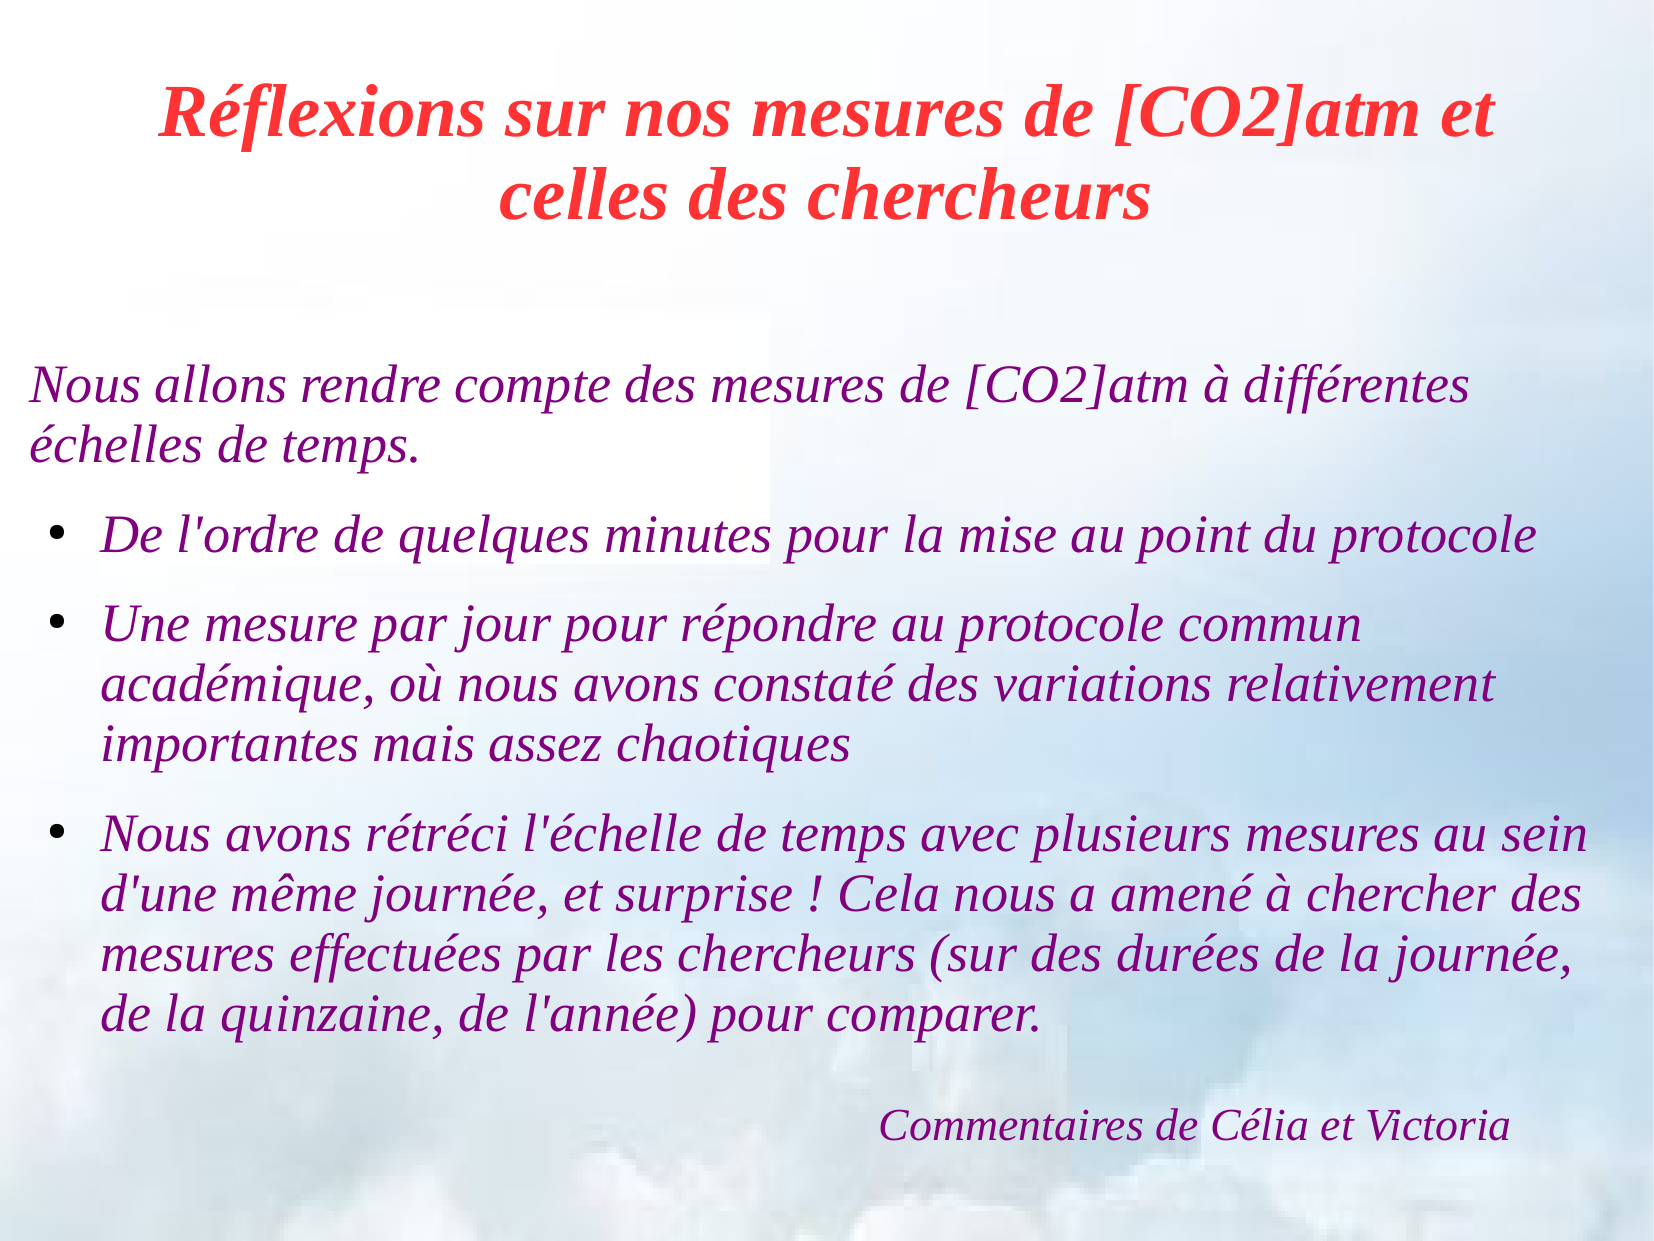

# Réflexions sur nos mesures de [CO2]atm et celles des chercheurs
Nous allons rendre compte des mesures de [CO2]atm à différentes échelles de temps.
De l'ordre de quelques minutes pour la mise au point du protocole
Une mesure par jour pour répondre au protocole commun académique, où nous avons constaté des variations relativement importantes mais assez chaotiques
Nous avons rétréci l'échelle de temps avec plusieurs mesures au sein d'une même journée, et surprise ! Cela nous a amené à chercher des mesures effectuées par les chercheurs (sur des durées de la journée, de la quinzaine, de l'année) pour comparer.
Commentaires de Célia et Victoria